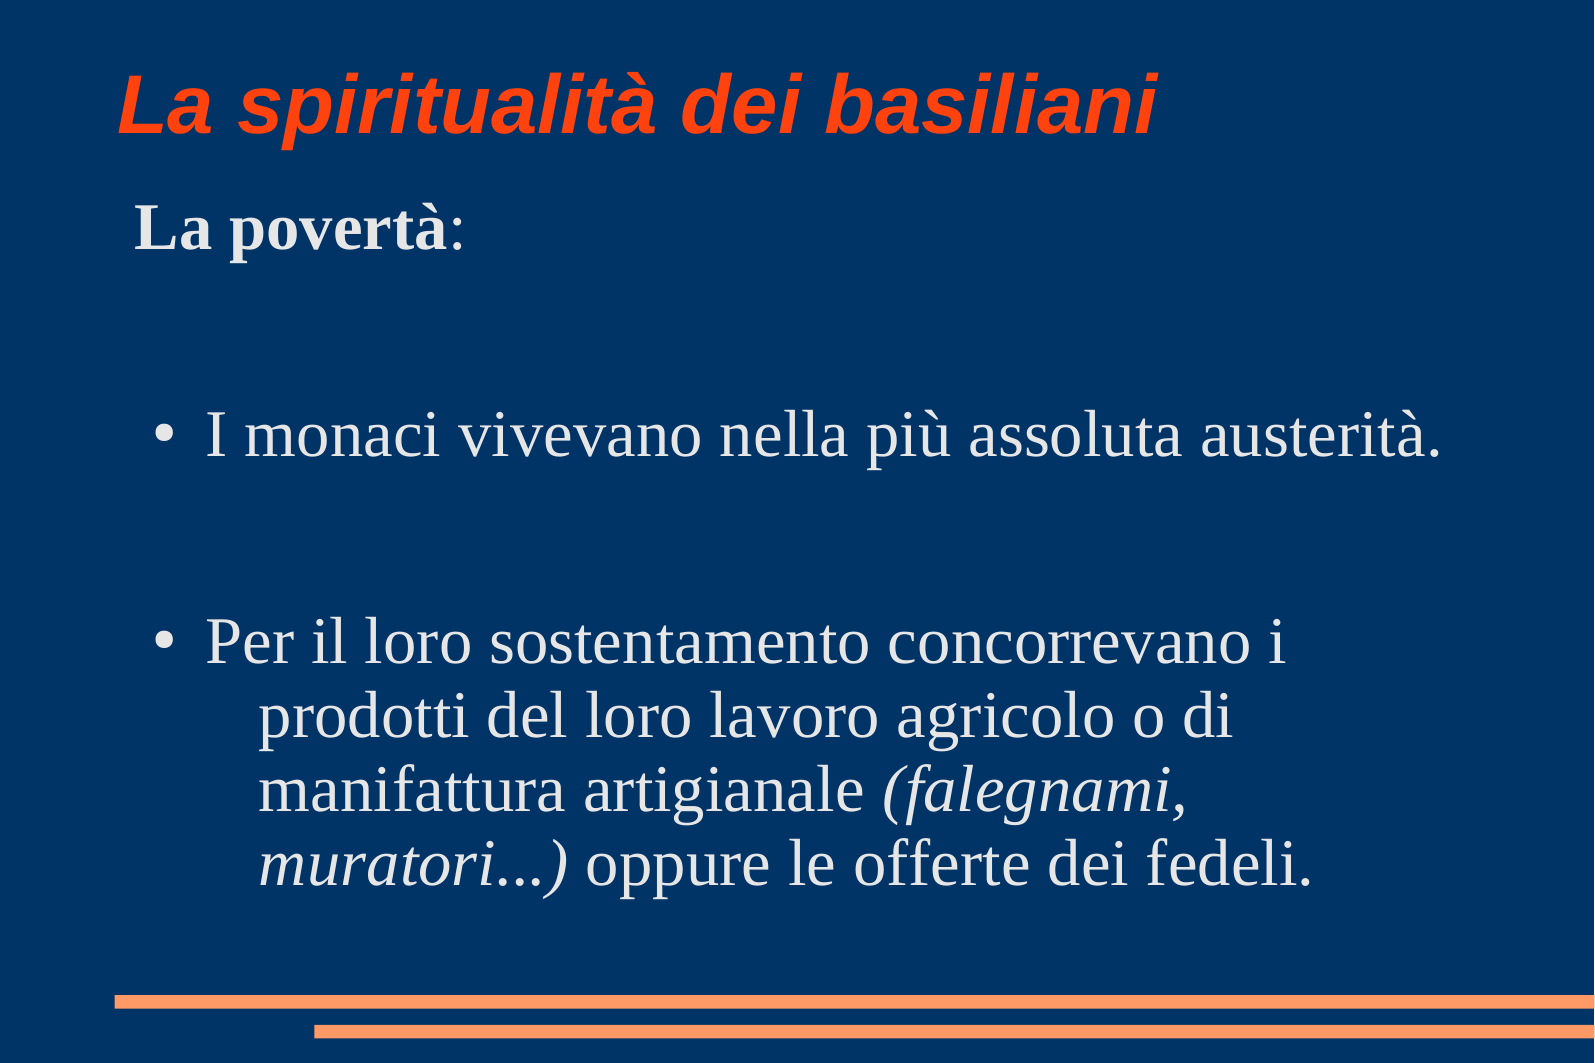

# La spiritualità dei basiliani
La povertà:
I monaci vivevano nella più assoluta austerità.
Per il loro sostentamento concorrevano i prodotti del loro lavoro agricolo o di manifattura artigianale (falegnami, muratori...) oppure le offerte dei fedeli.